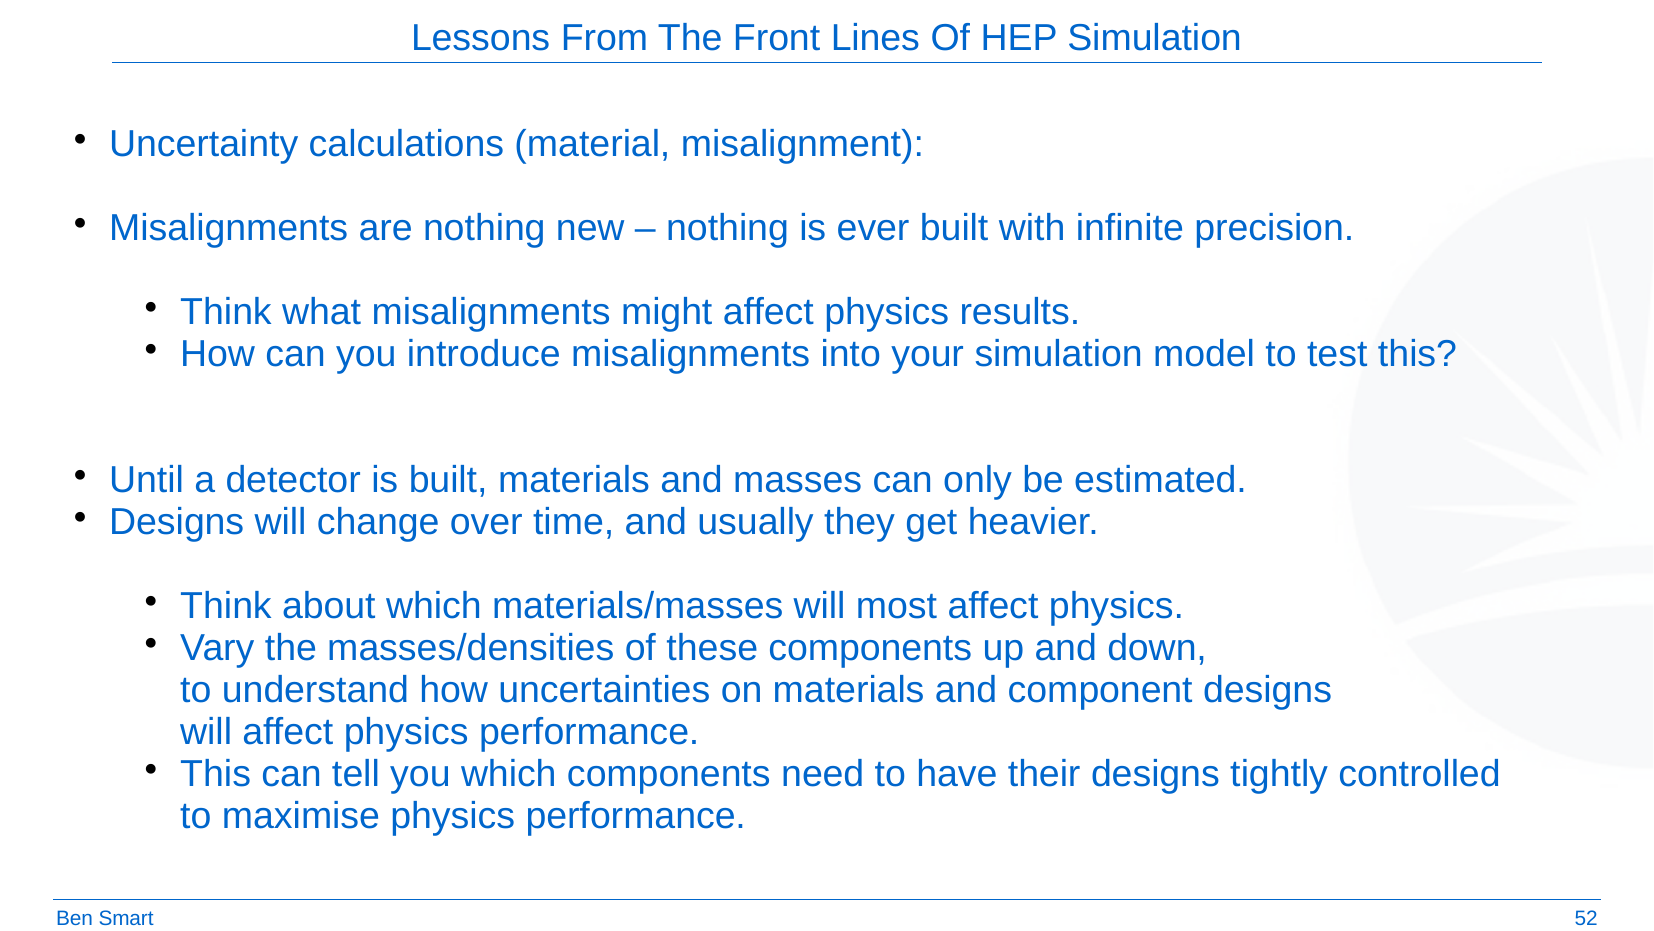

Lessons From The Front Lines Of HEP Simulation
Uncertainty calculations (material, misalignment):
Misalignments are nothing new – nothing is ever built with infinite precision.
Think what misalignments might affect physics results.
How can you introduce misalignments into your simulation model to test this?
Until a detector is built, materials and masses can only be estimated.
Designs will change over time, and usually they get heavier.
Think about which materials/masses will most affect physics.
Vary the masses/densities of these components up and down,
to understand how uncertainties on materials and component designs
will affect physics performance.
This can tell you which components need to have their designs tightly controlled
to maximise physics performance.
Ben Smart